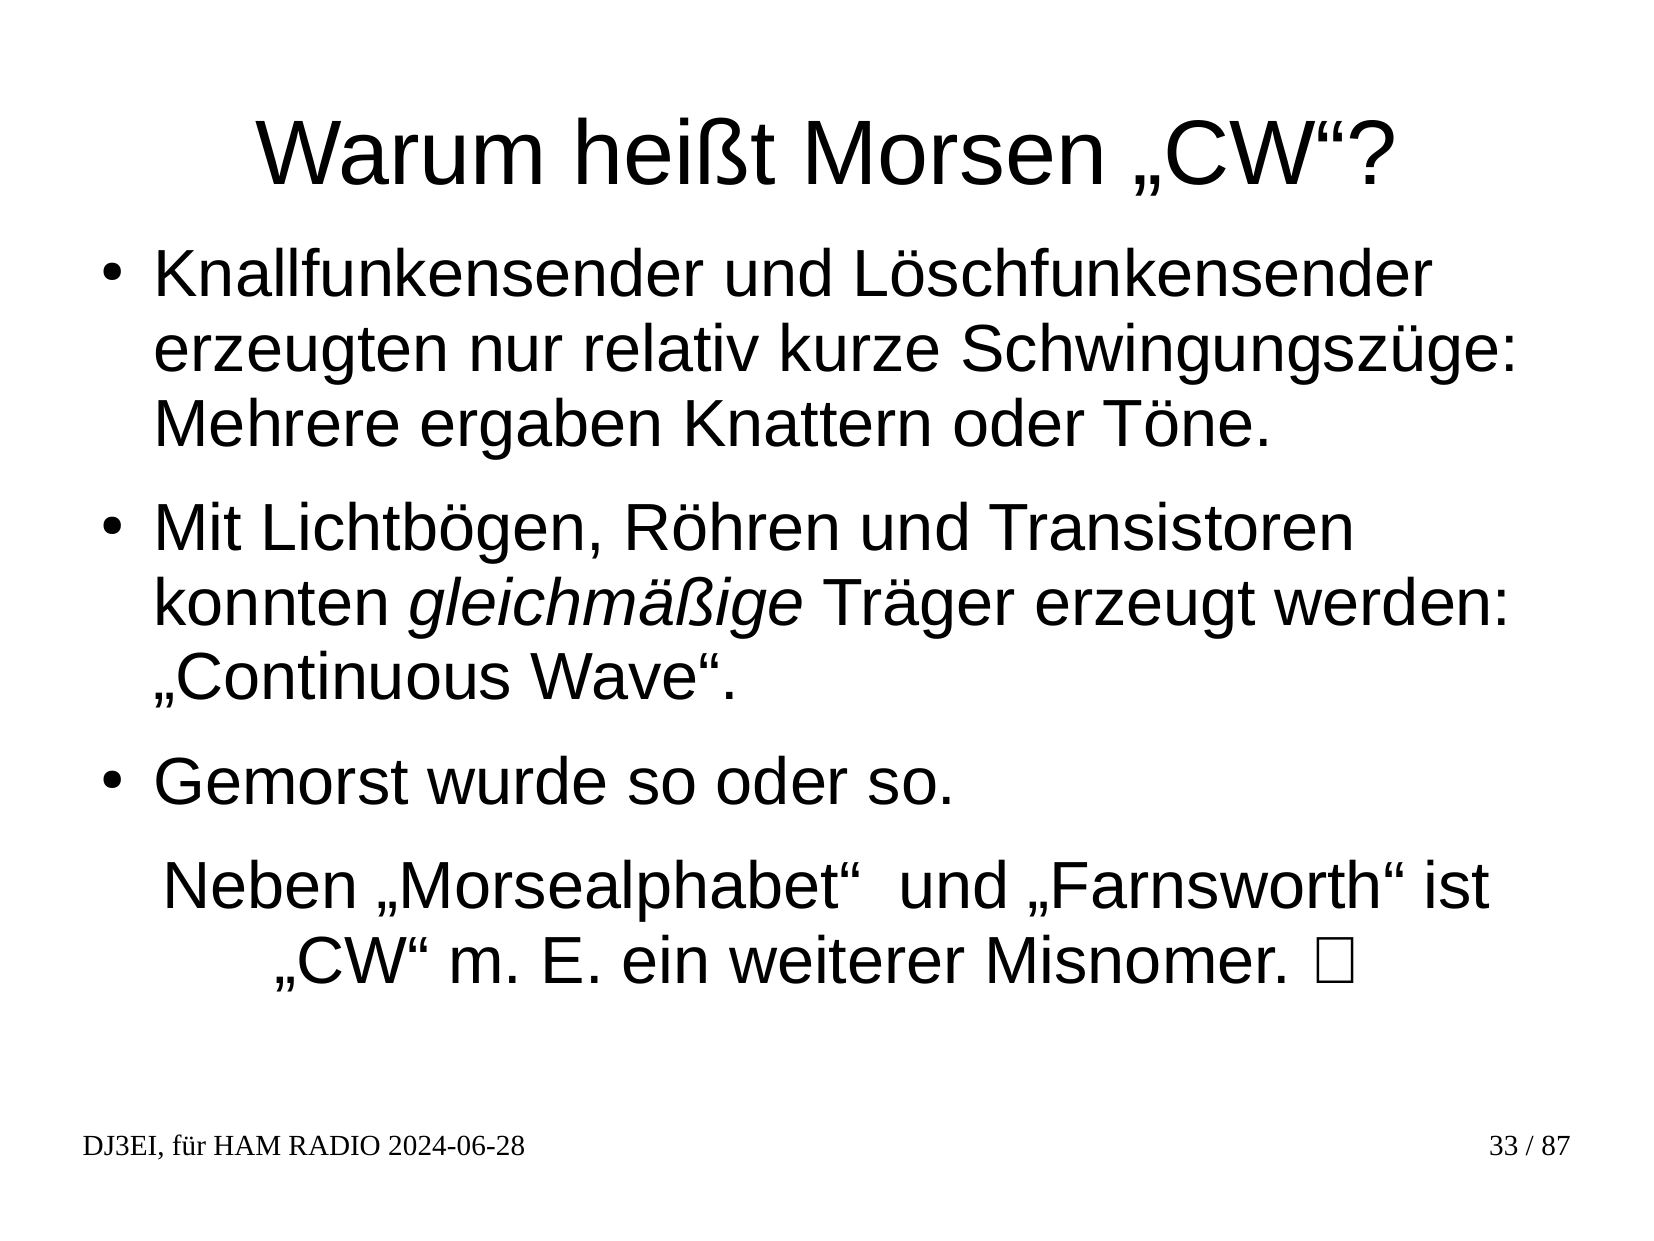

# Warum heißt Morsen „CW“?
Knallfunkensender und Löschfunkensender erzeugten nur relativ kurze Schwingungszüge: Mehrere ergaben Knattern oder Töne.
Mit Lichtbögen, Röhren und Transistoren
konnten gleichmäßige Träger erzeugt werden: „Continuous Wave“.
Gemorst wurde so oder so.
Neben „Morsealphabet“ und „Farnsworth“ ist „CW“ m. E. ein weiterer Misnomer. 🤷
33